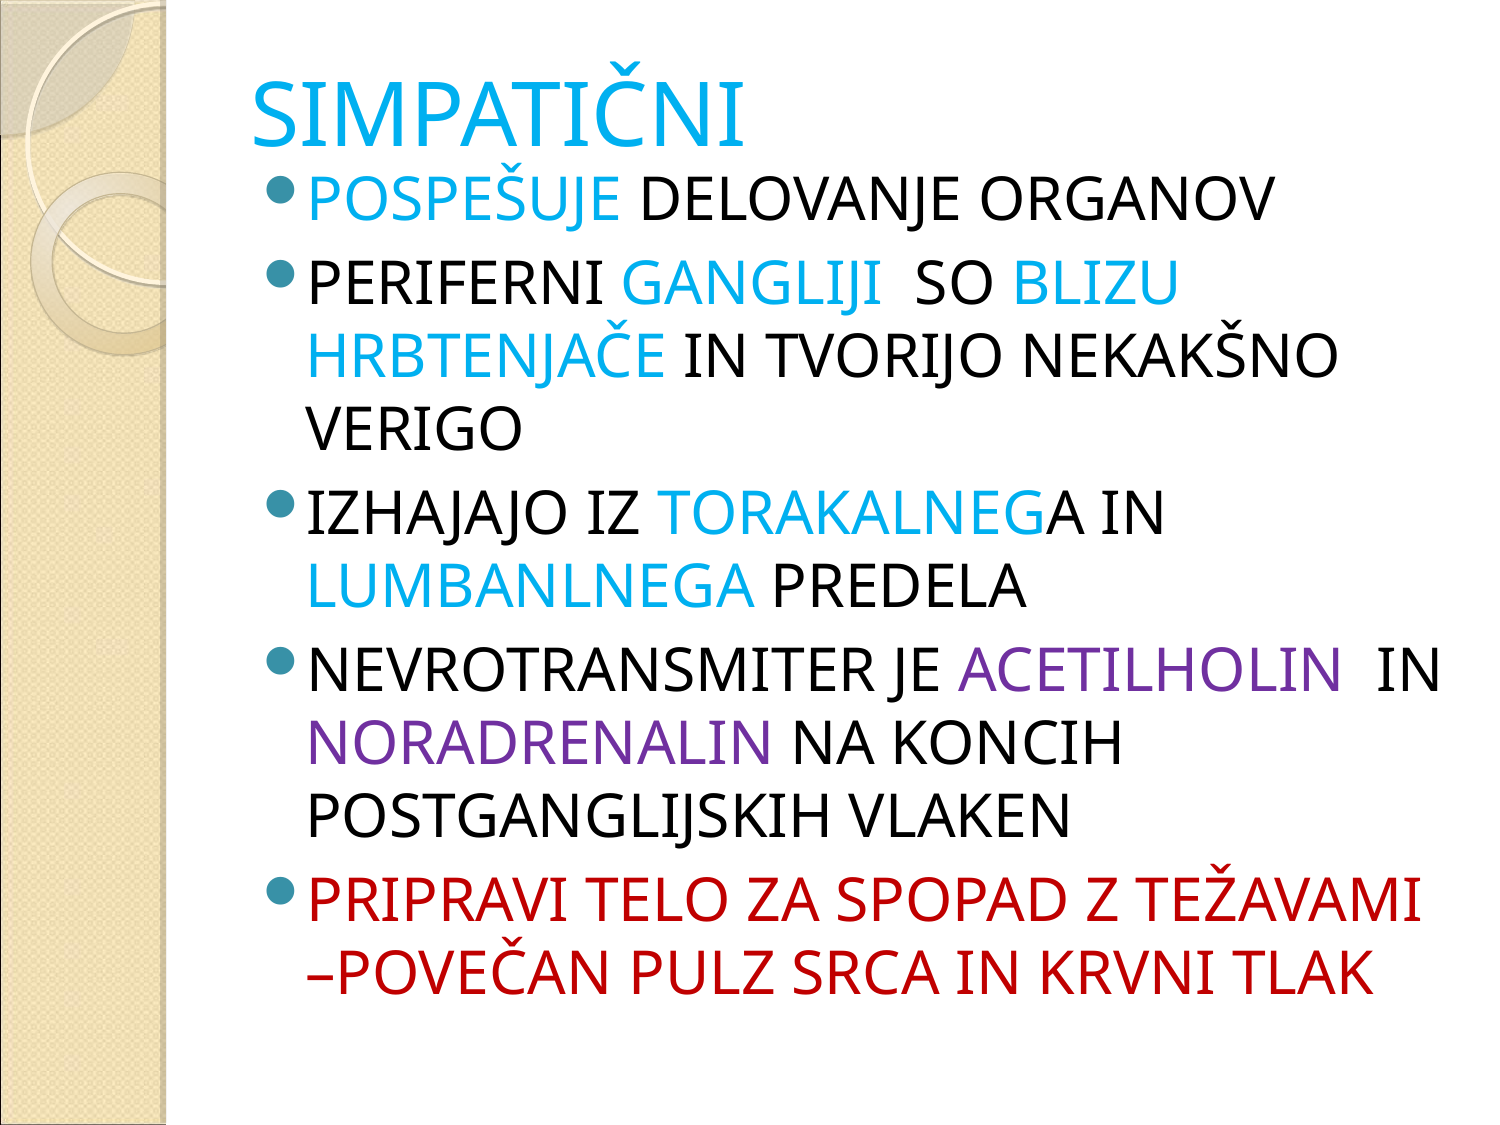

# SIMPATIČNI
POSPEŠUJE DELOVANJE ORGANOV
PERIFERNI GANGLIJI SO BLIZU HRBTENJAČE IN TVORIJO NEKAKŠNO VERIGO
IZHAJAJO IZ TORAKALNEGA IN LUMBANLNEGA PREDELA
NEVROTRANSMITER JE ACETILHOLIN IN NORADRENALIN NA KONCIH POSTGANGLIJSKIH VLAKEN
PRIPRAVI TELO ZA SPOPAD Z TEŽAVAMI –POVEČAN PULZ SRCA IN KRVNI TLAK